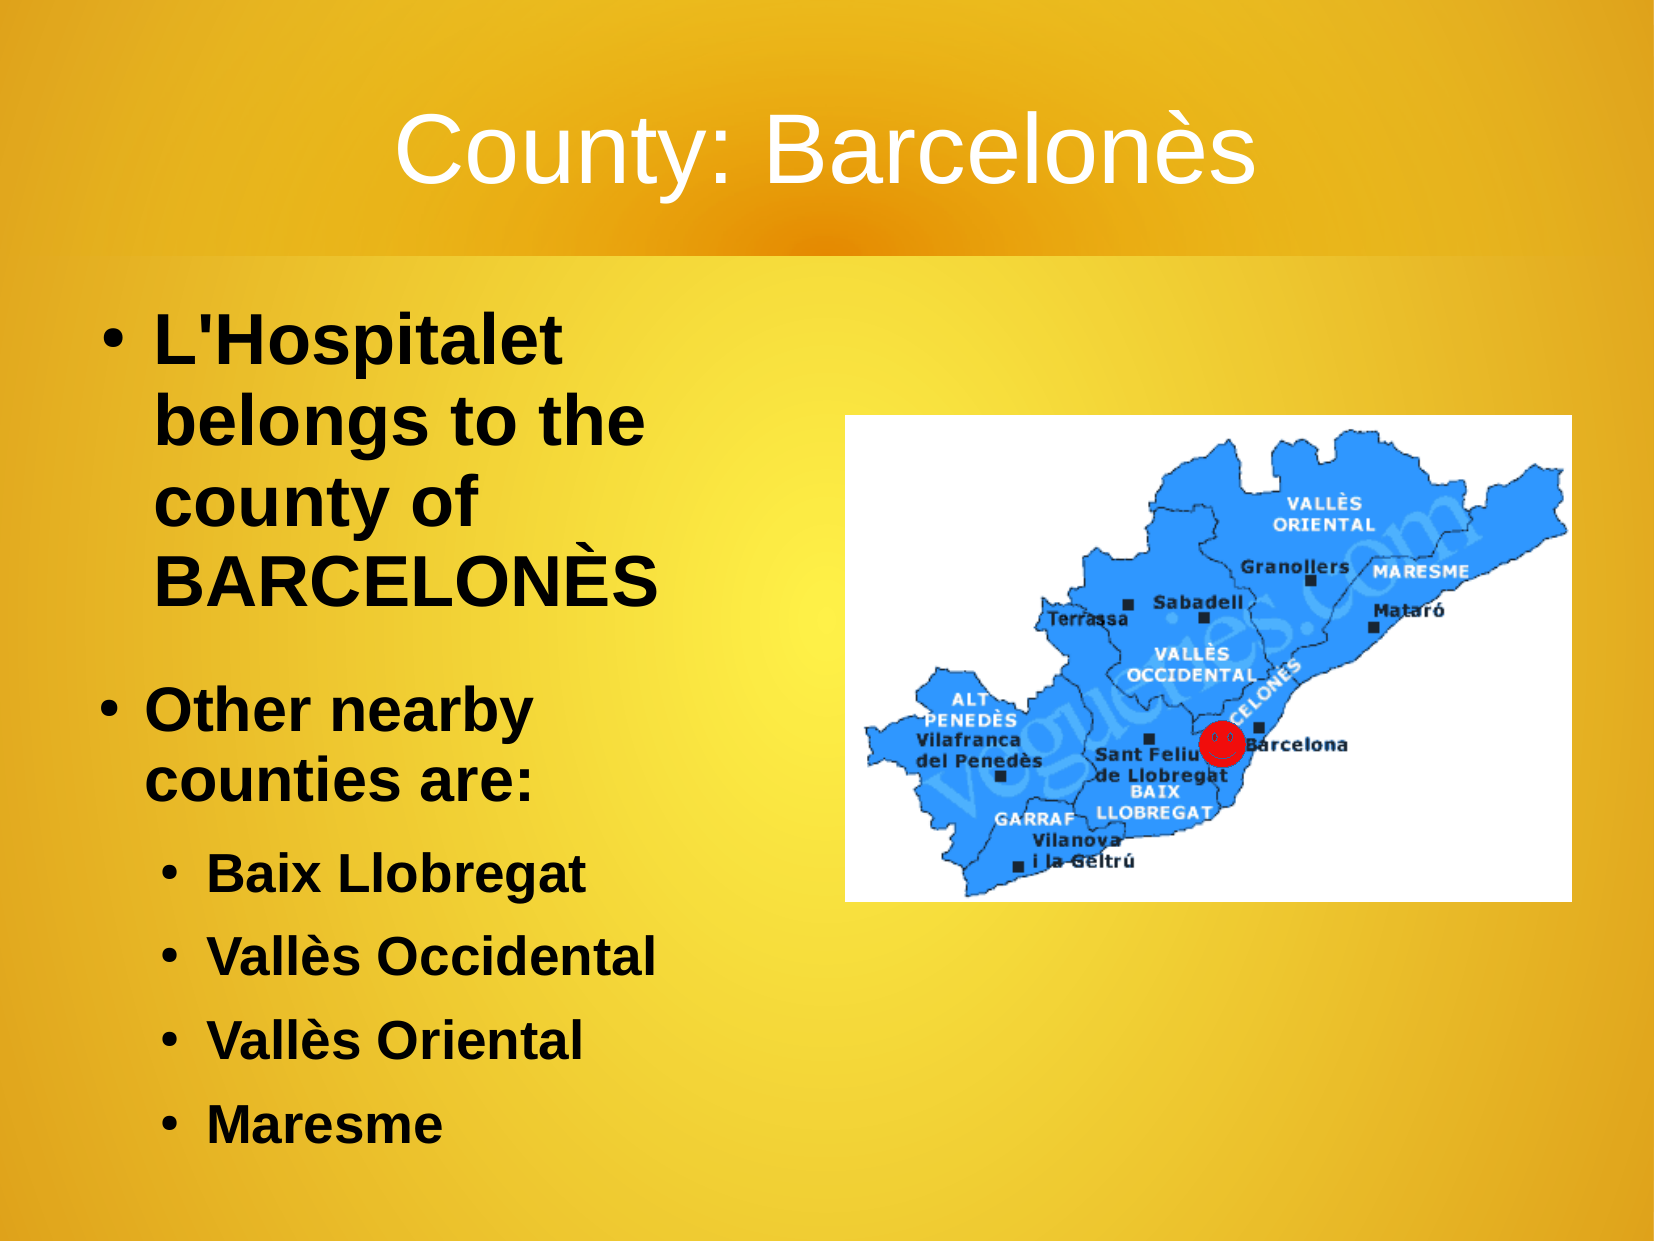

# County: Barcelonès
L'Hospitalet belongs to the county of BARCELONÈS
Other nearby counties are:
Baix Llobregat
Vallès Occidental
Vallès Oriental
Maresme